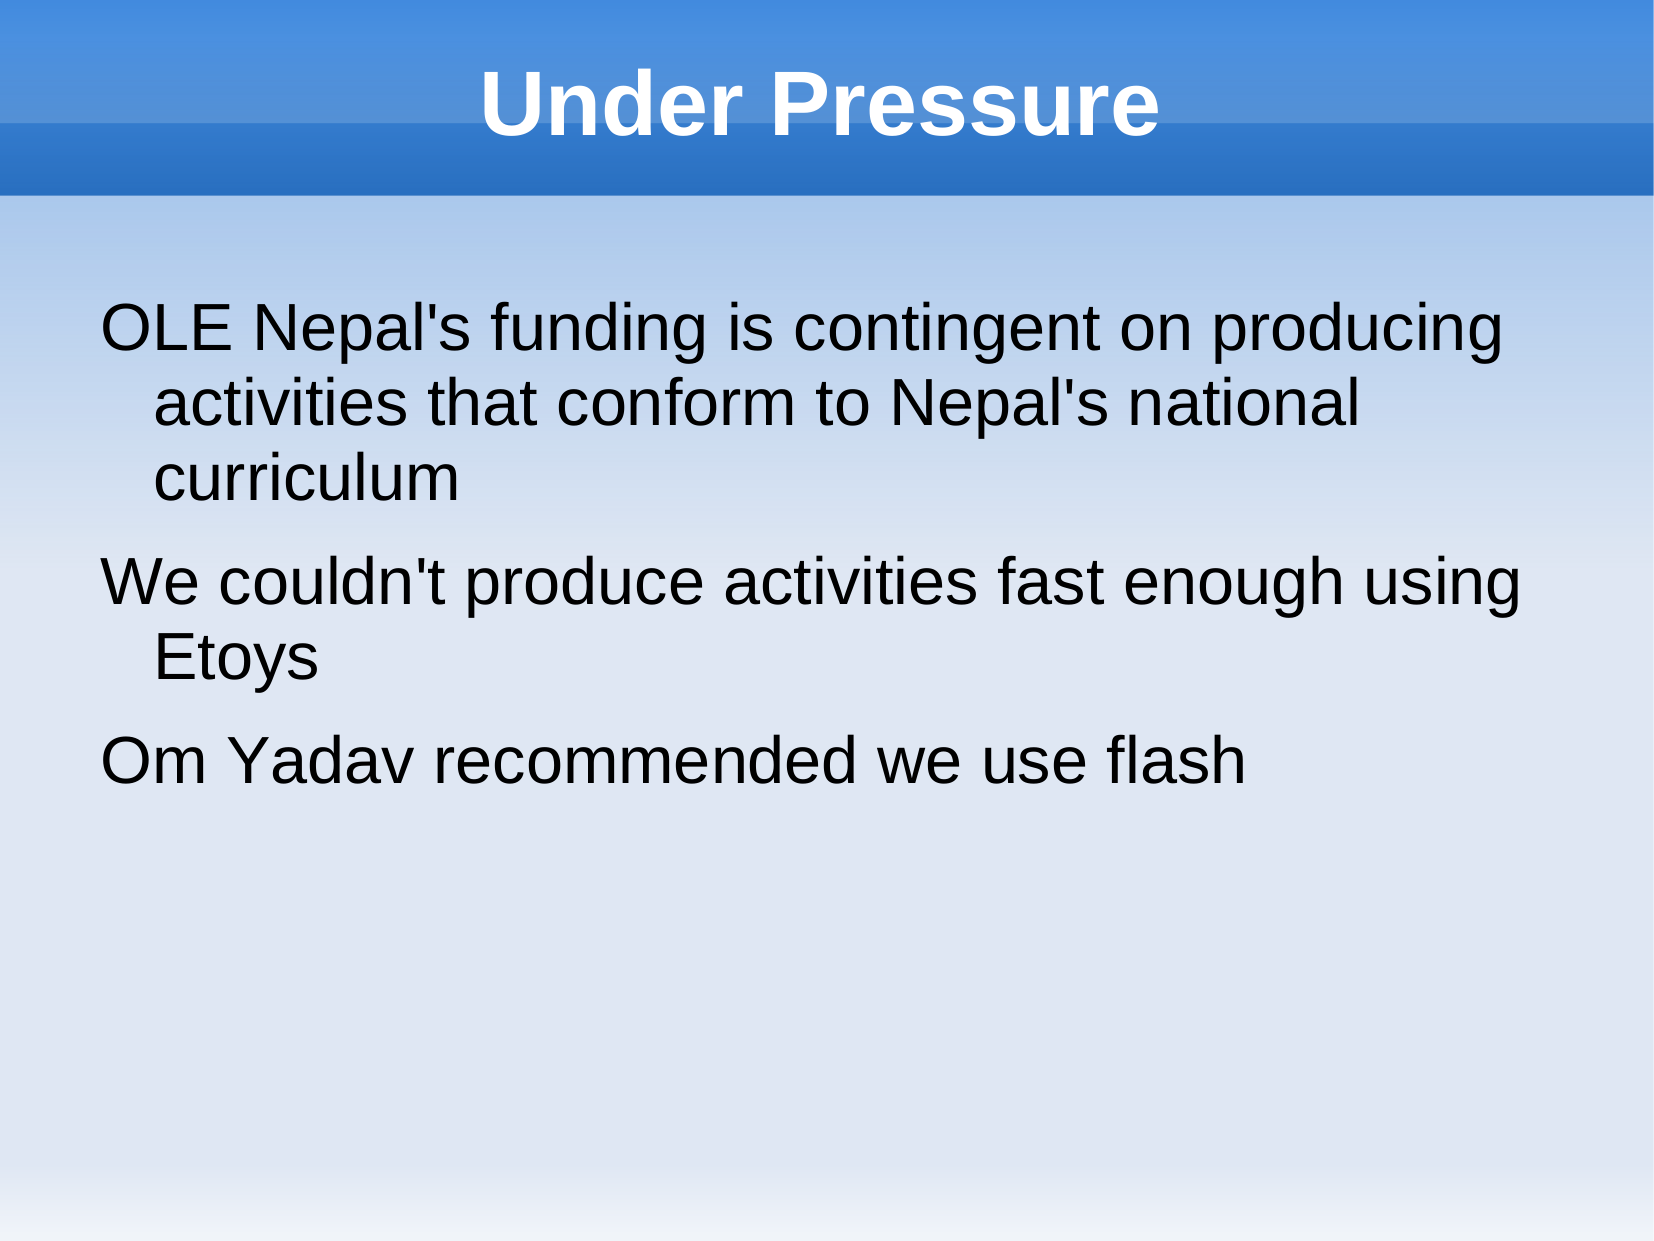

# Under Pressure
OLE Nepal's funding is contingent on producing activities that conform to Nepal's national curriculum
We couldn't produce activities fast enough using Etoys
Om Yadav recommended we use flash